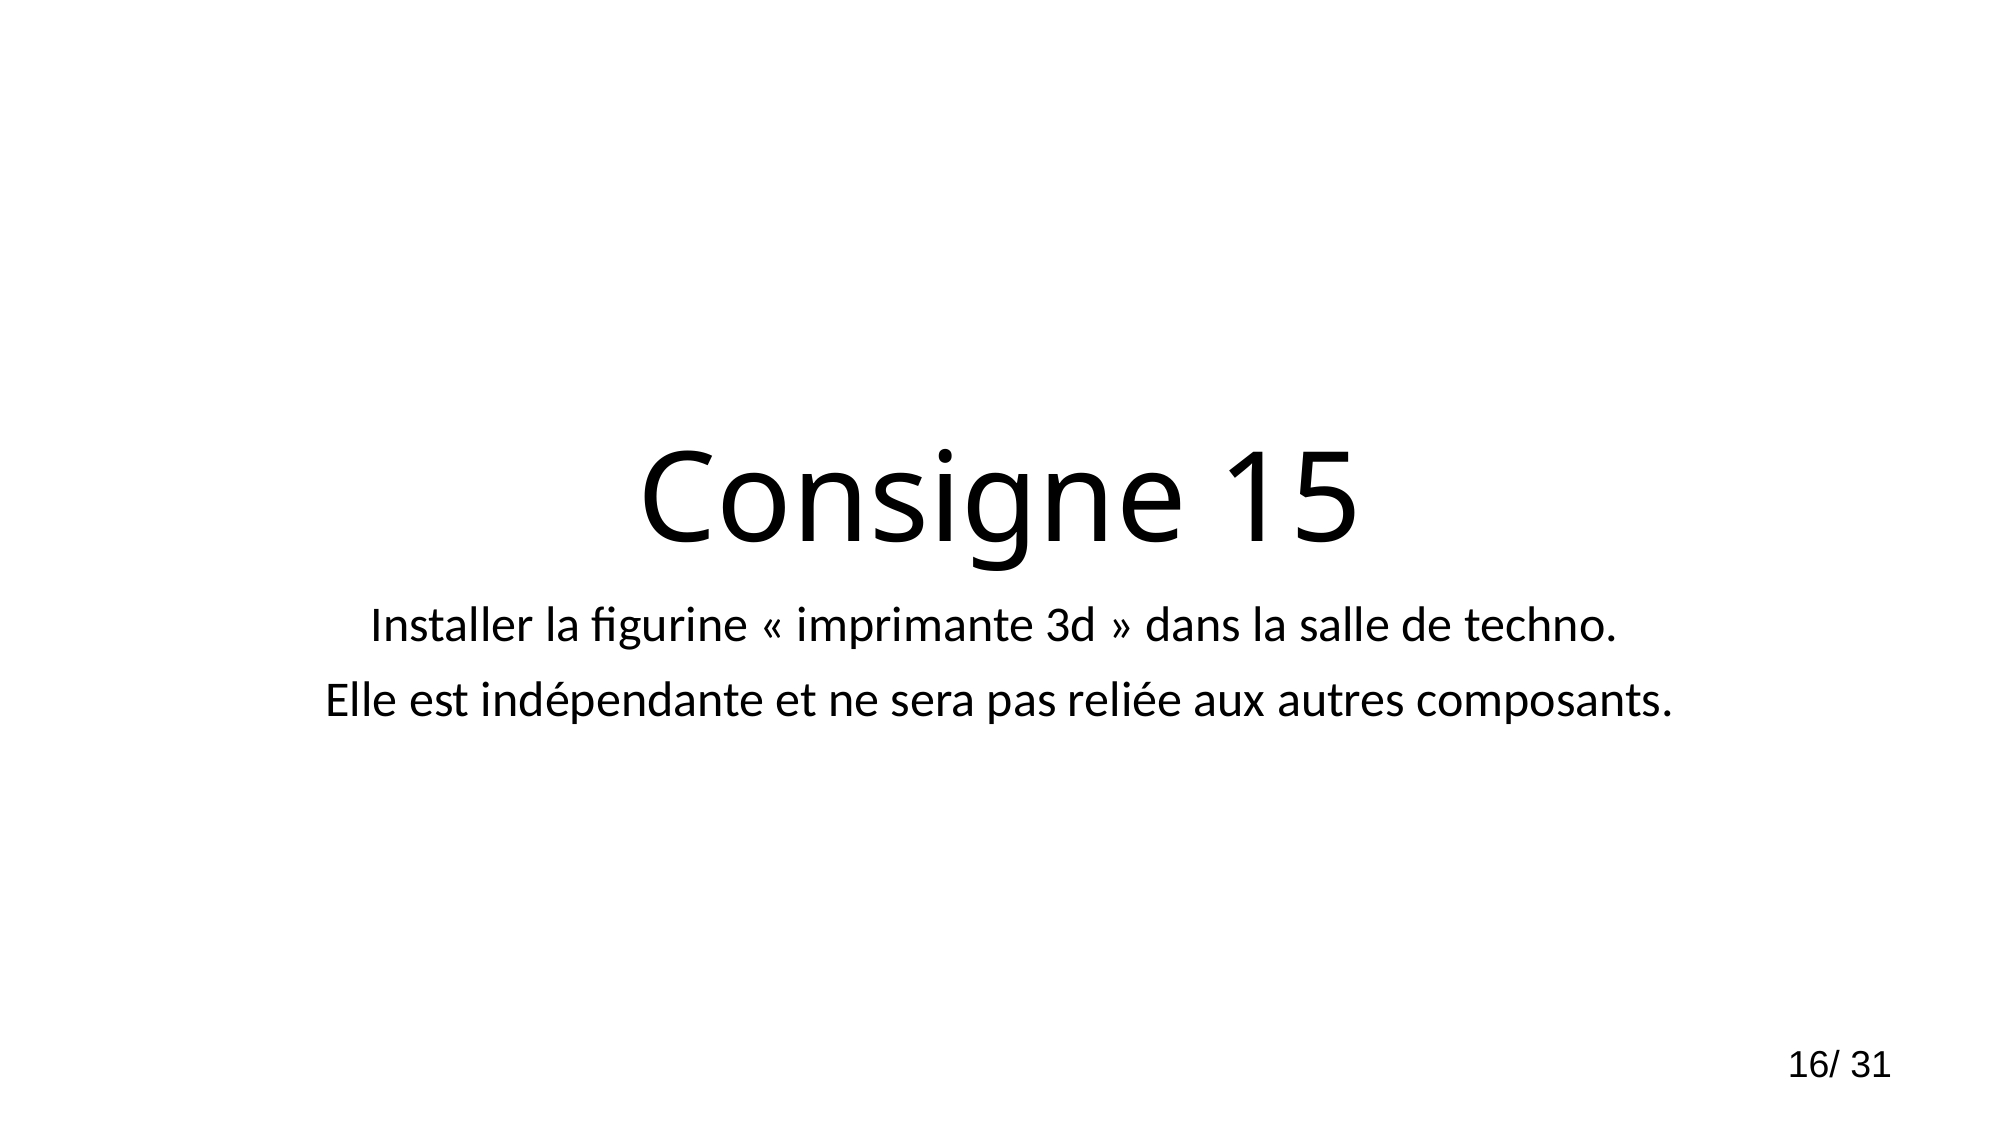

# Consigne 15
Installer la figurine « imprimante 3d » dans la salle de techno.
Elle est indépendante et ne sera pas reliée aux autres composants.